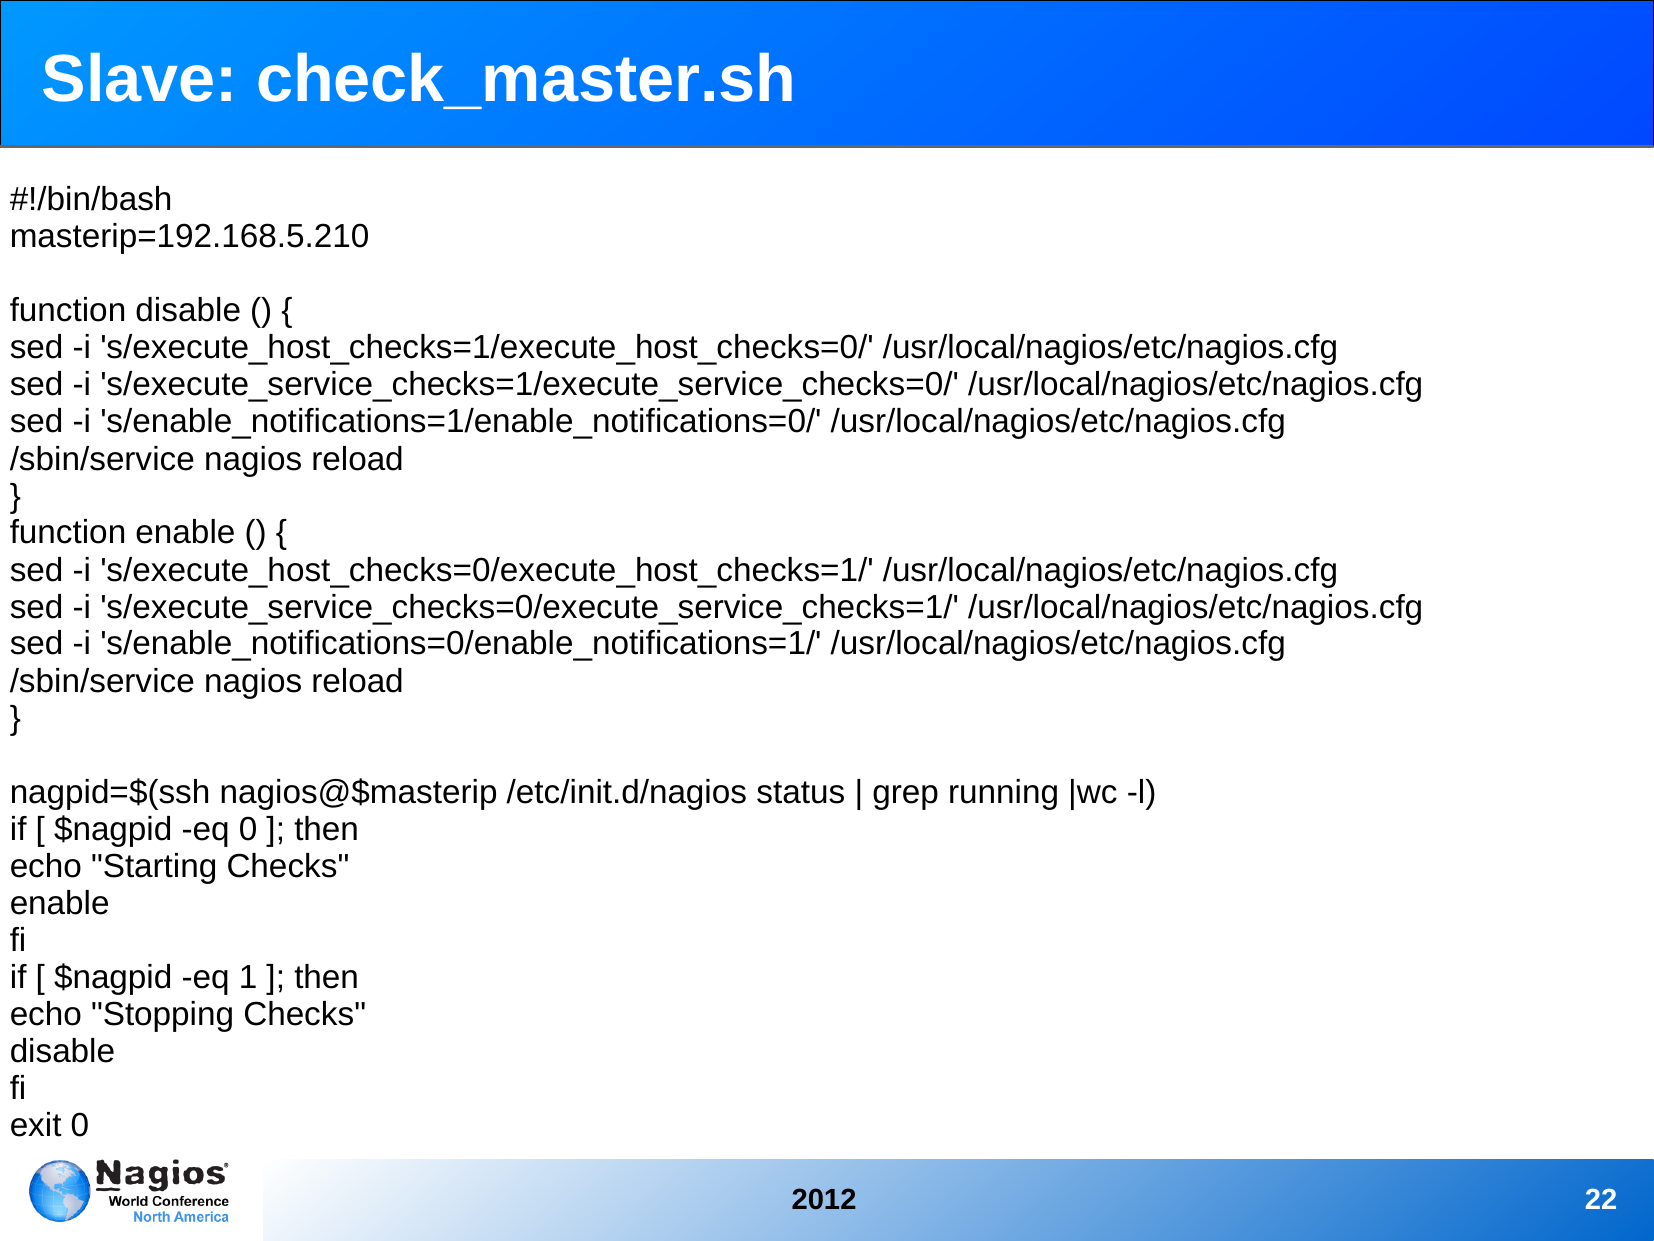

# Slave: check_master.sh
#!/bin/bash
masterip=192.168.5.210
function disable () {
sed -i 's/execute_host_checks=1/execute_host_checks=0/' /usr/local/nagios/etc/nagios.cfg
sed -i 's/execute_service_checks=1/execute_service_checks=0/' /usr/local/nagios/etc/nagios.cfg
sed -i 's/enable_notifications=1/enable_notifications=0/' /usr/local/nagios/etc/nagios.cfg
/sbin/service nagios reload
}
function enable () {
sed -i 's/execute_host_checks=0/execute_host_checks=1/' /usr/local/nagios/etc/nagios.cfg
sed -i 's/execute_service_checks=0/execute_service_checks=1/' /usr/local/nagios/etc/nagios.cfg
sed -i 's/enable_notifications=0/enable_notifications=1/' /usr/local/nagios/etc/nagios.cfg
/sbin/service nagios reload
}
nagpid=$(ssh nagios@$masterip /etc/init.d/nagios status | grep running |wc -l)
if [ $nagpid -eq 0 ]; then
echo "Starting Checks"
enable
fi
if [ $nagpid -eq 1 ]; then
echo "Stopping Checks"
disable
fi
exit 0
2011
22